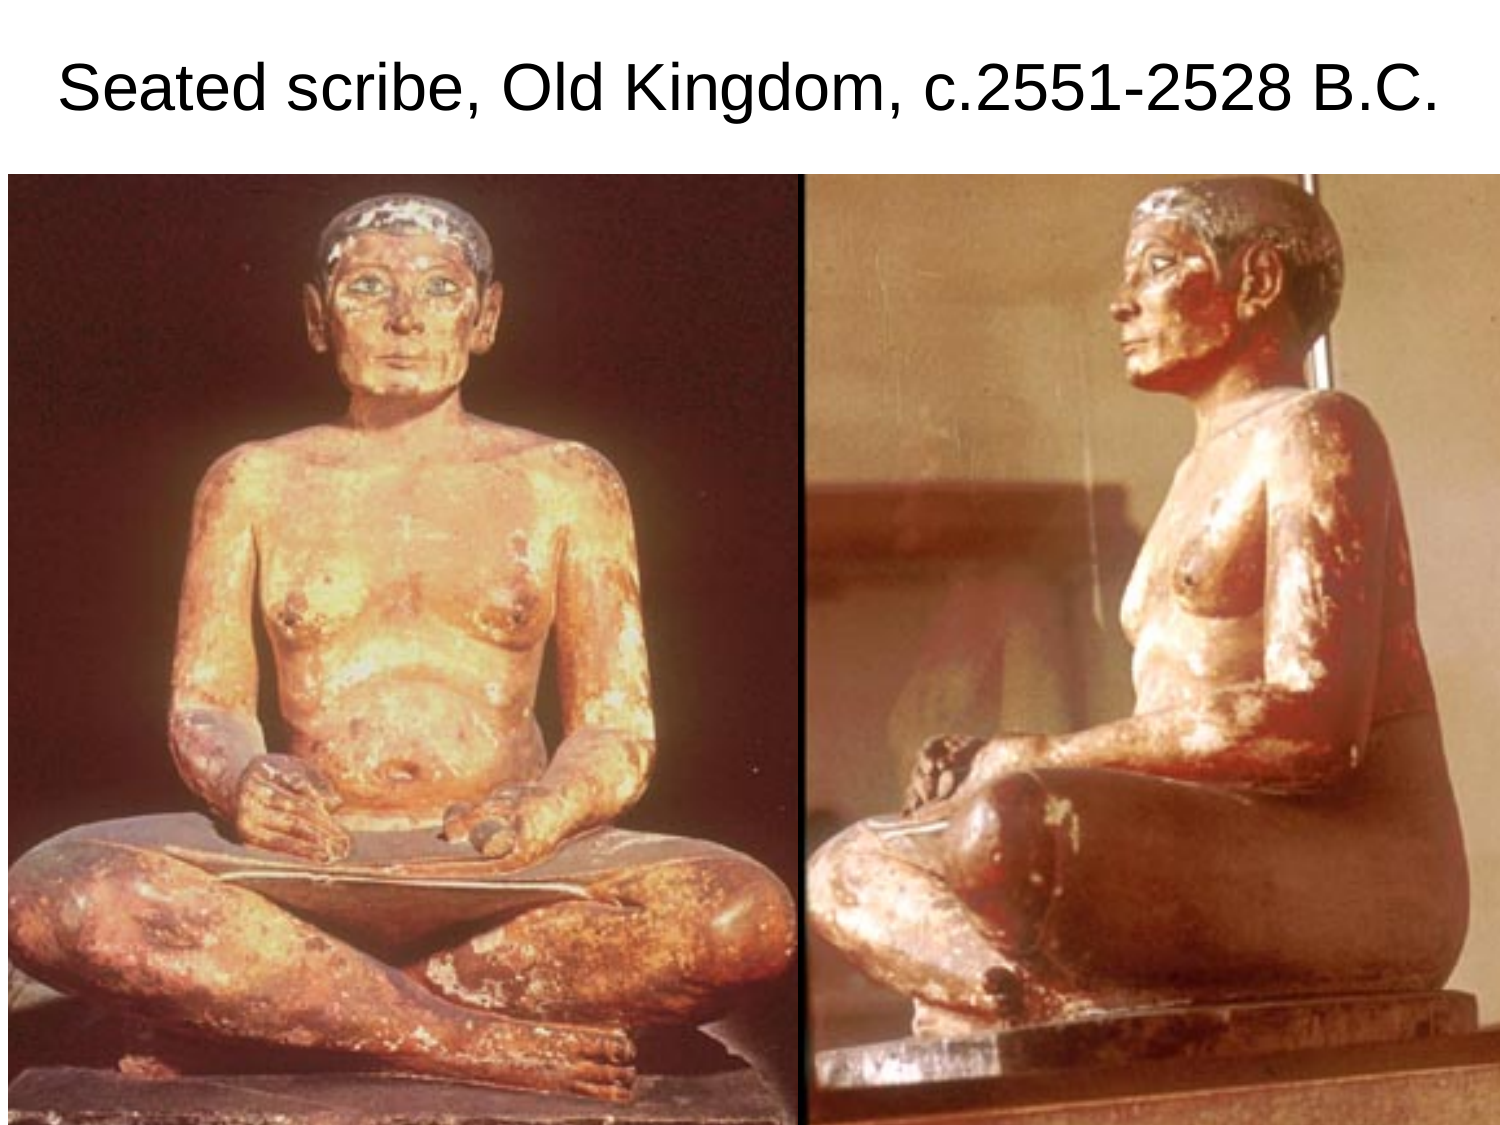

# Seated scribe, Old Kingdom, c.2551-2528 B.C.